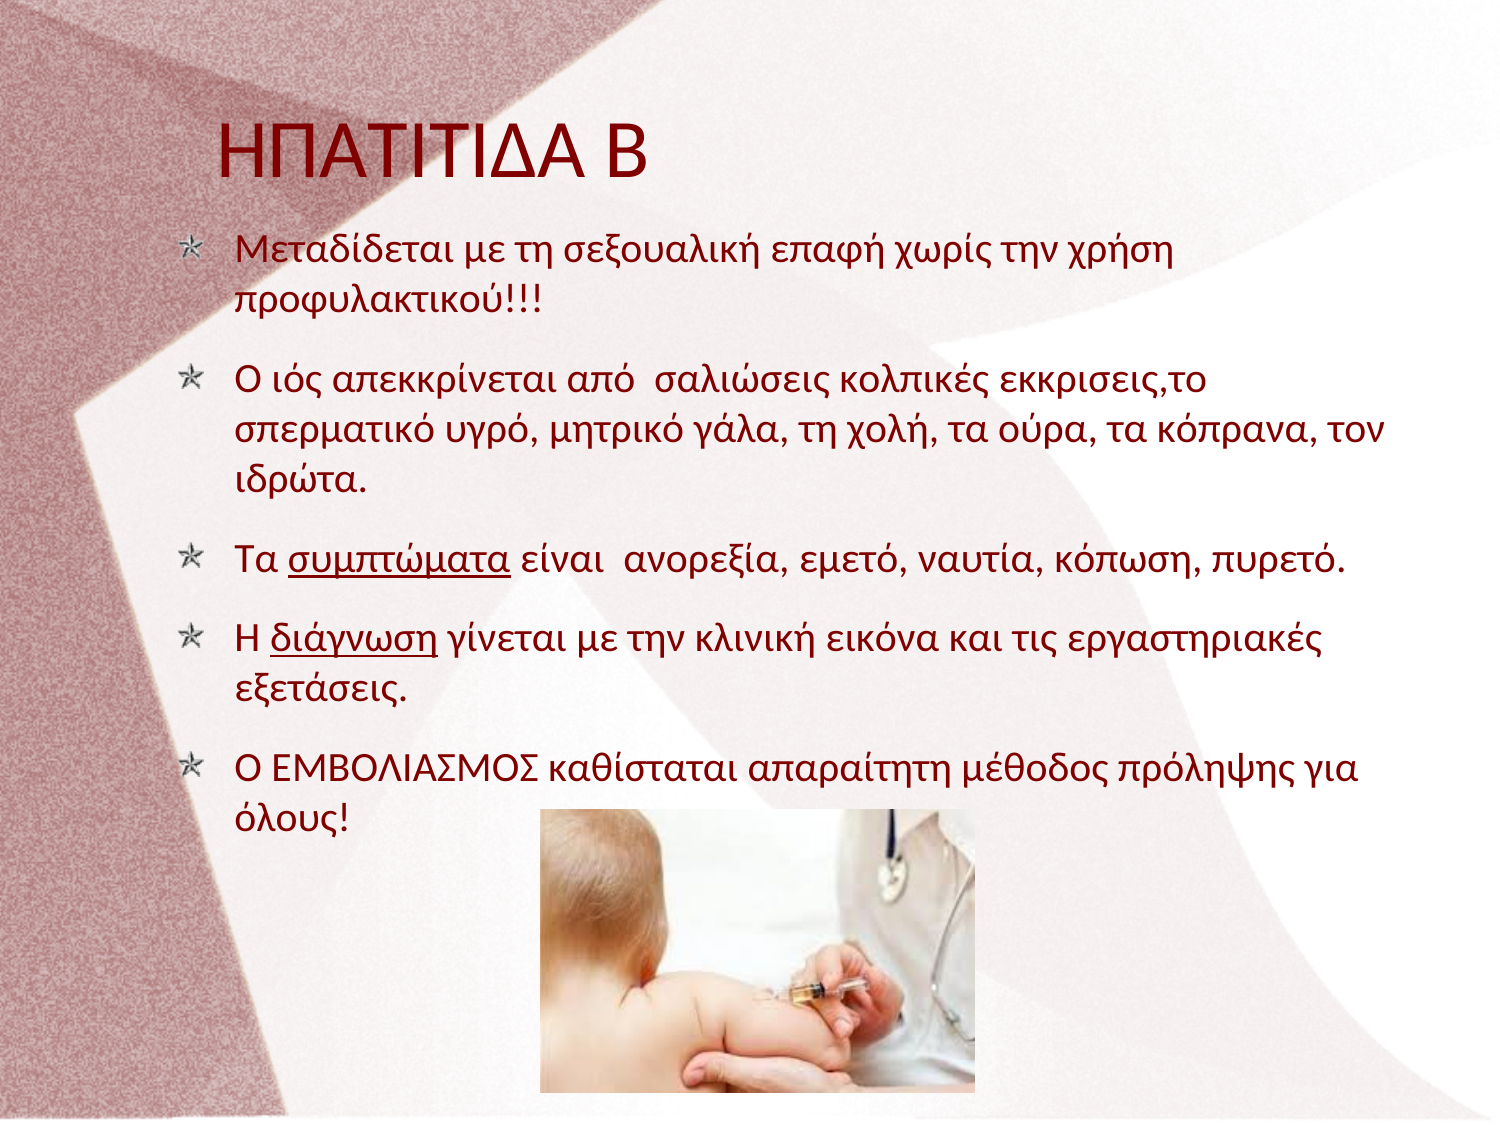

# ΗΠΑΤΙΤΙΔΑ Β
Μεταδίδεται με τη σεξουαλική επαφή χωρίς την χρήση προφυλακτικού!!!
Ο ιός απεκκρίνεται από σαλιώσεις κολπικές εκκρισεις,το σπερματικό υγρό, μητρικό γάλα, τη χολή, τα ούρα, τα κόπρανα, τον ιδρώτα.
Τα συμπτώματα είναι ανορεξία, εμετό, ναυτία, κόπωση, πυρετό.
Η διάγνωση γίνεται με την κλινική εικόνα και τις εργαστηριακές εξετάσεις.
Ο ΕΜΒΟΛΙΑΣΜΟΣ καθίσταται απαραίτητη μέθοδος πρόληψης για όλους!